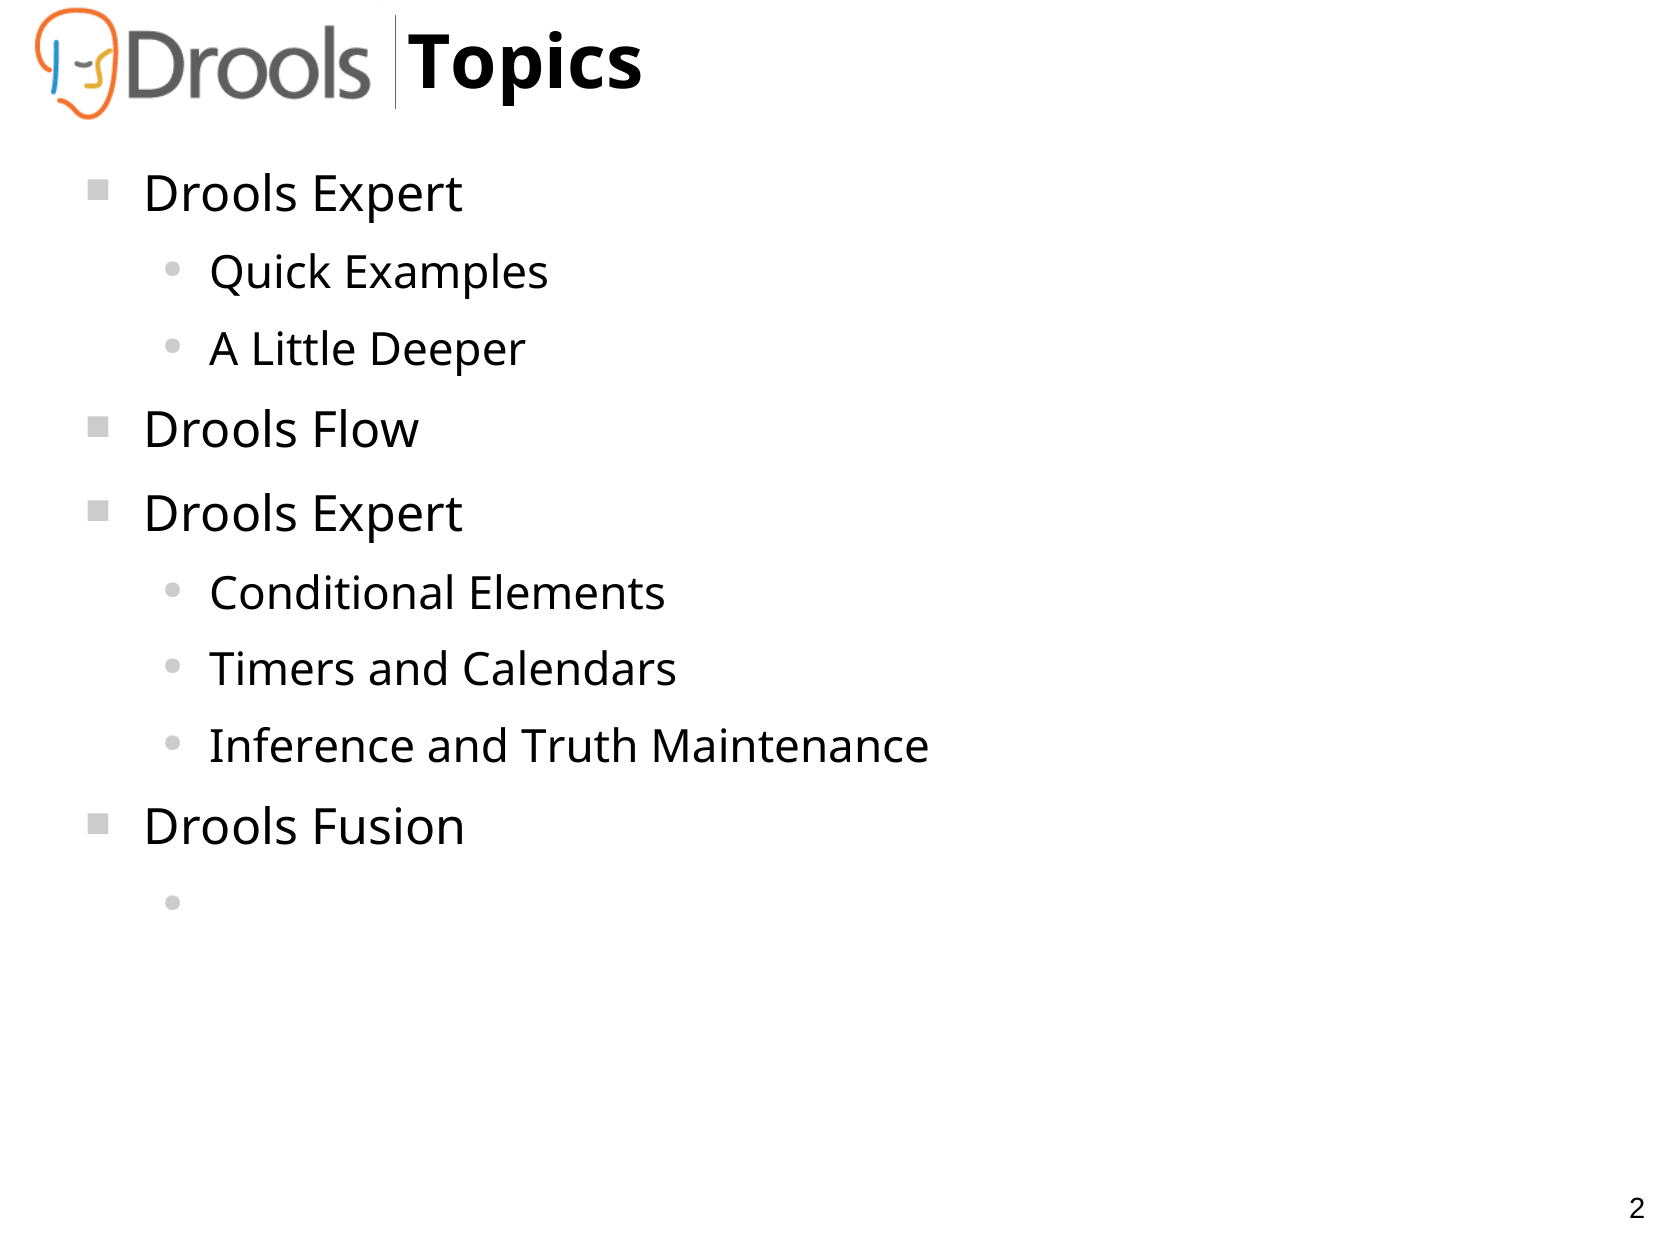

# Topics
Drools Expert
Quick Examples
A Little Deeper
Drools Flow
Drools Expert
Conditional Elements
Timers and Calendars
Inference and Truth Maintenance
Drools Fusion